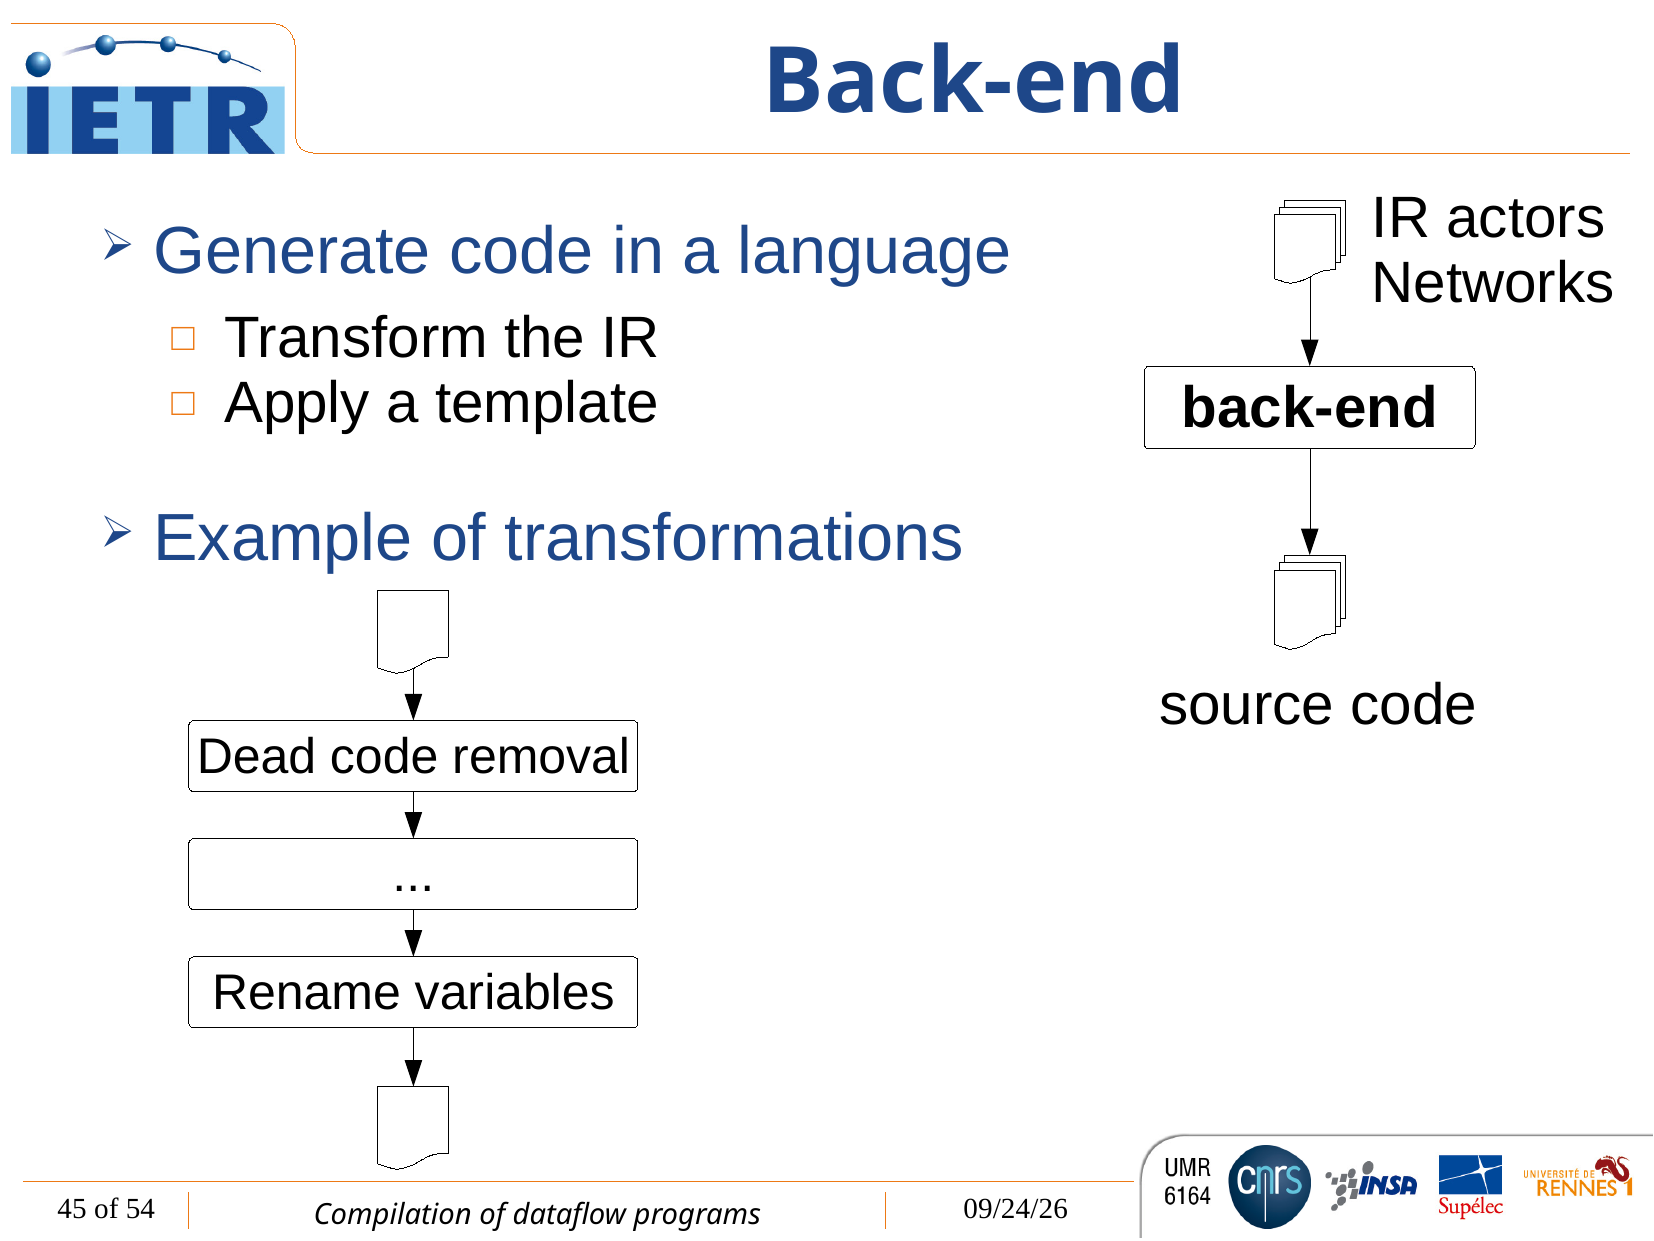

# Back-end
IR actors
Networks
Generate code in a language
Transform the IR
Apply a template
Example of transformations
back-end
source code
Dead code removal
...
Rename variables
45
Compilation of dataflow programs